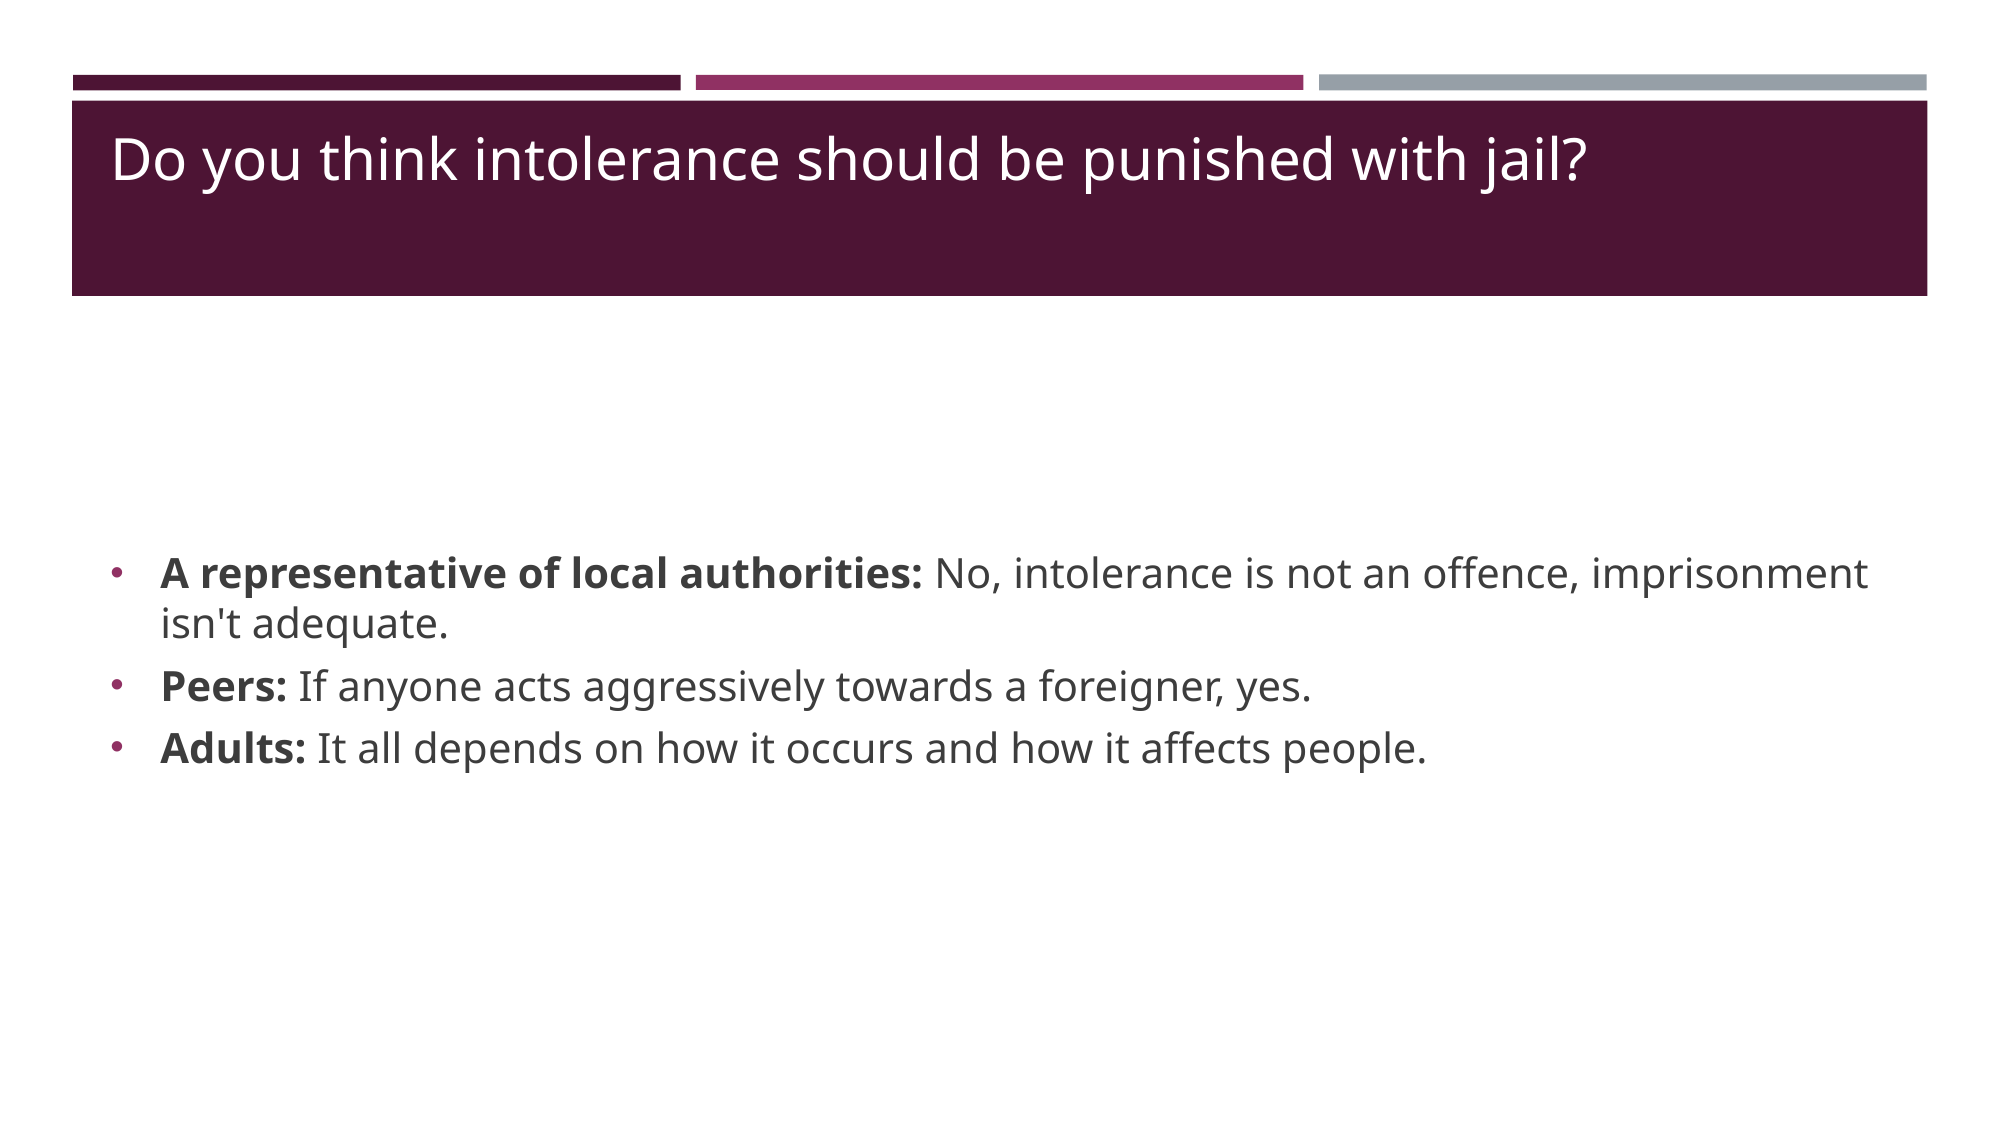

# Do you think intolerance should be punished with jail?
A representative of local authorities: No, intolerance is not an offence, imprisonment isn't adequate.
Peers: If anyone acts aggressively towards a foreigner, yes.
Adults: It all depends on how it occurs and how it affects people.